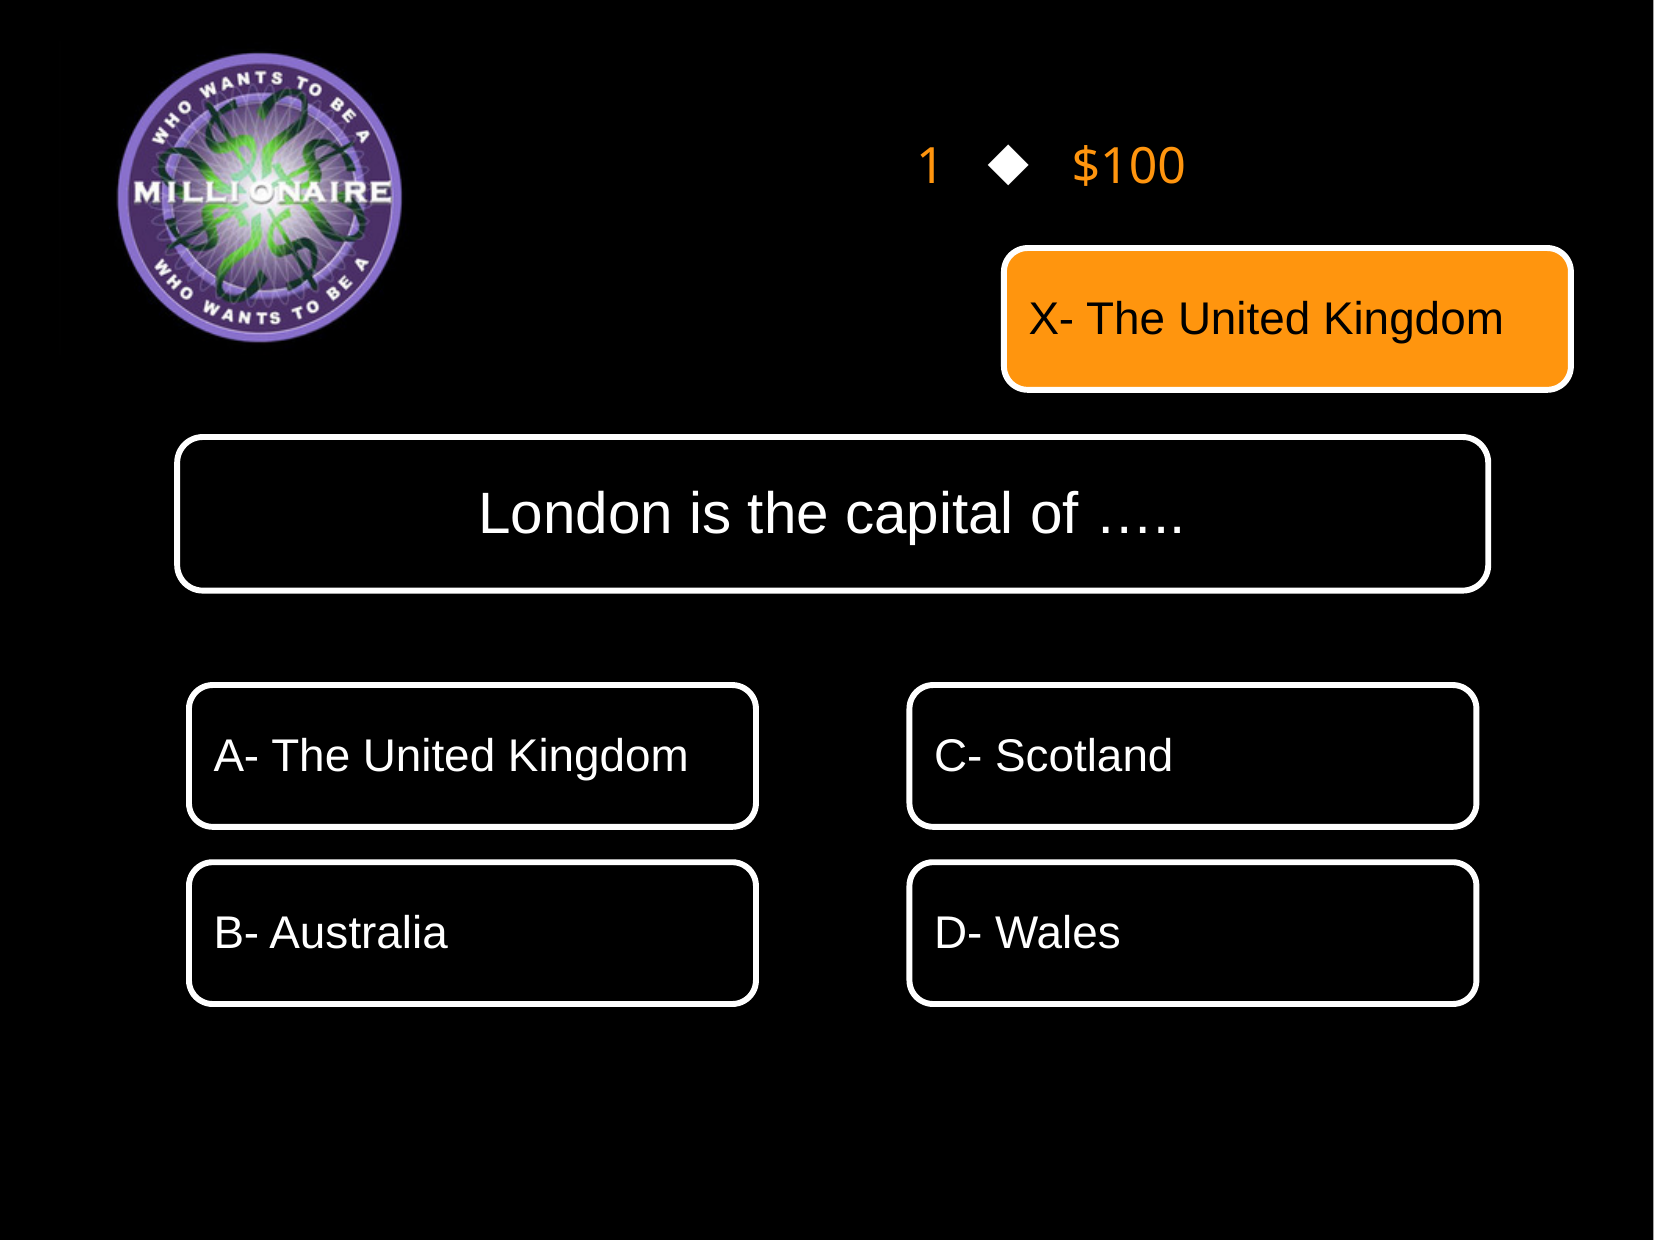

1  $100
X- The United Kingdom
London is the capital of …..
A- The United Kingdom
C- Scotland
B- Australia
D- Wales